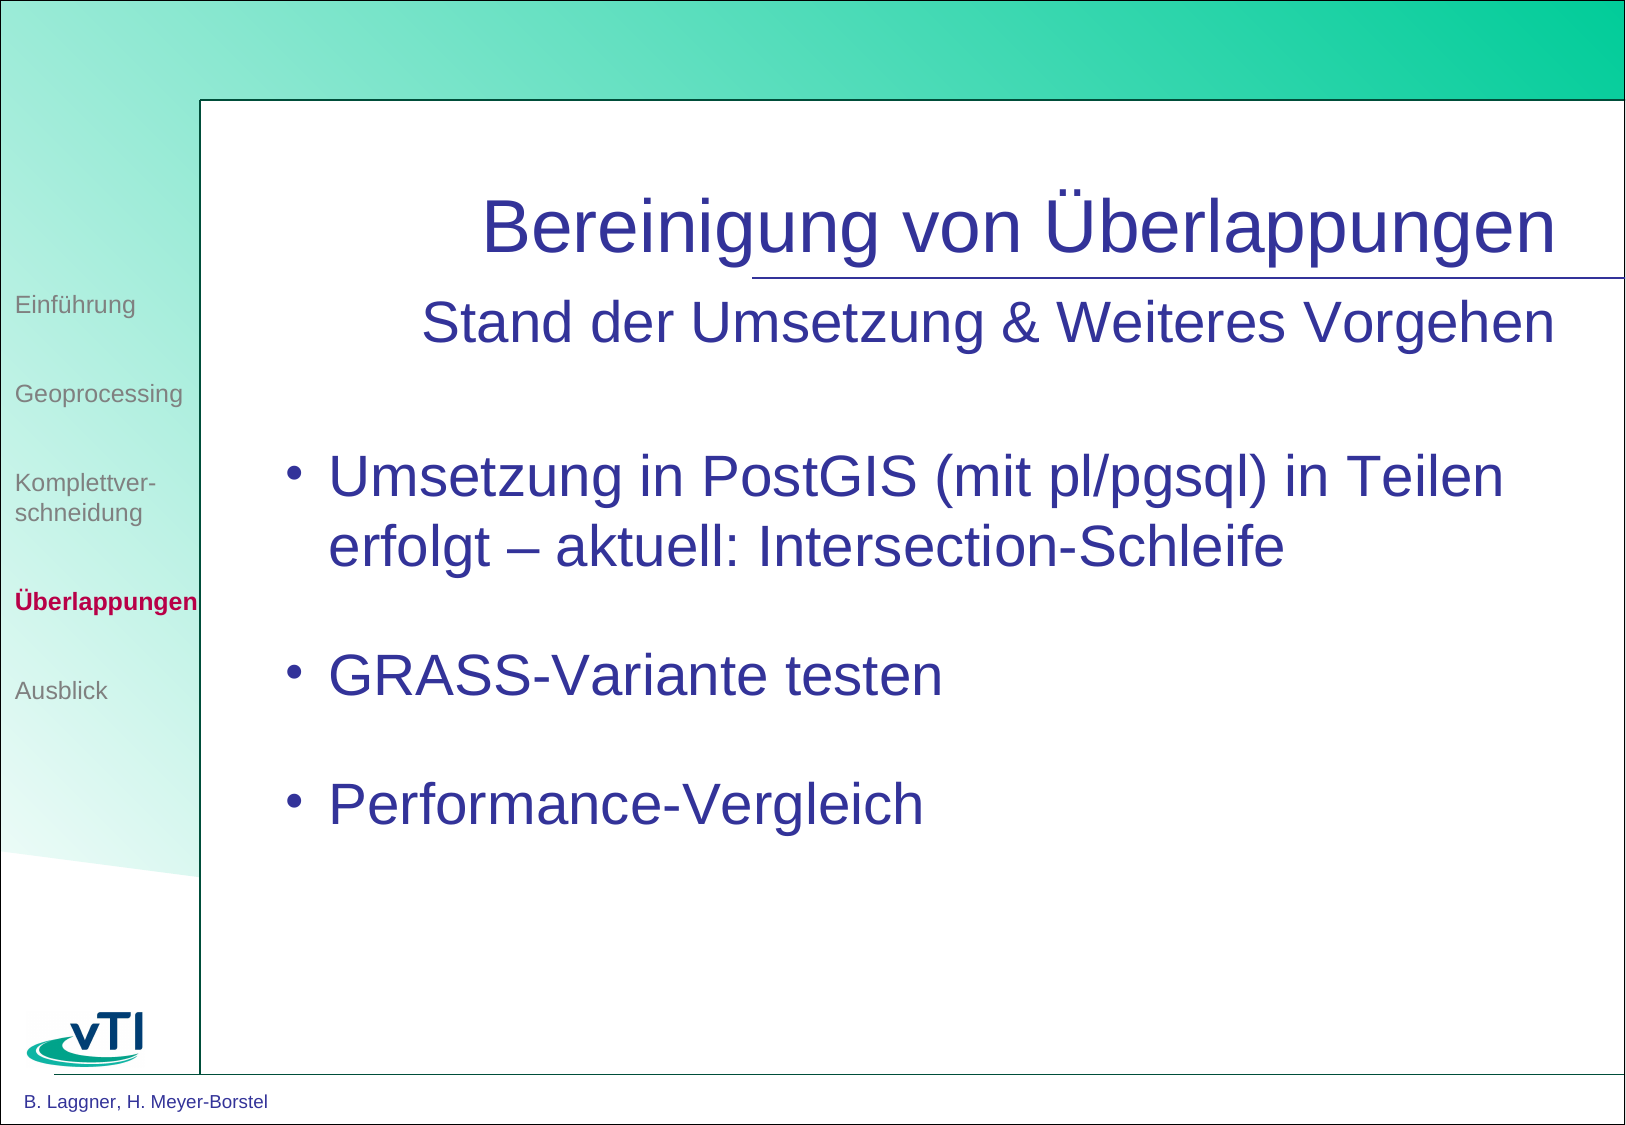

Bereinigung von Überlappungen
Stand der Umsetzung & Weiteres Vorgehen
Einführung
Geoprocessing
Komplettver-schneidung
Überlappungen
Ausblick
Umsetzung in PostGIS (mit pl/pgsql) in Teilen erfolgt – aktuell: Intersection-Schleife
GRASS-Variante testen
Performance-Vergleich